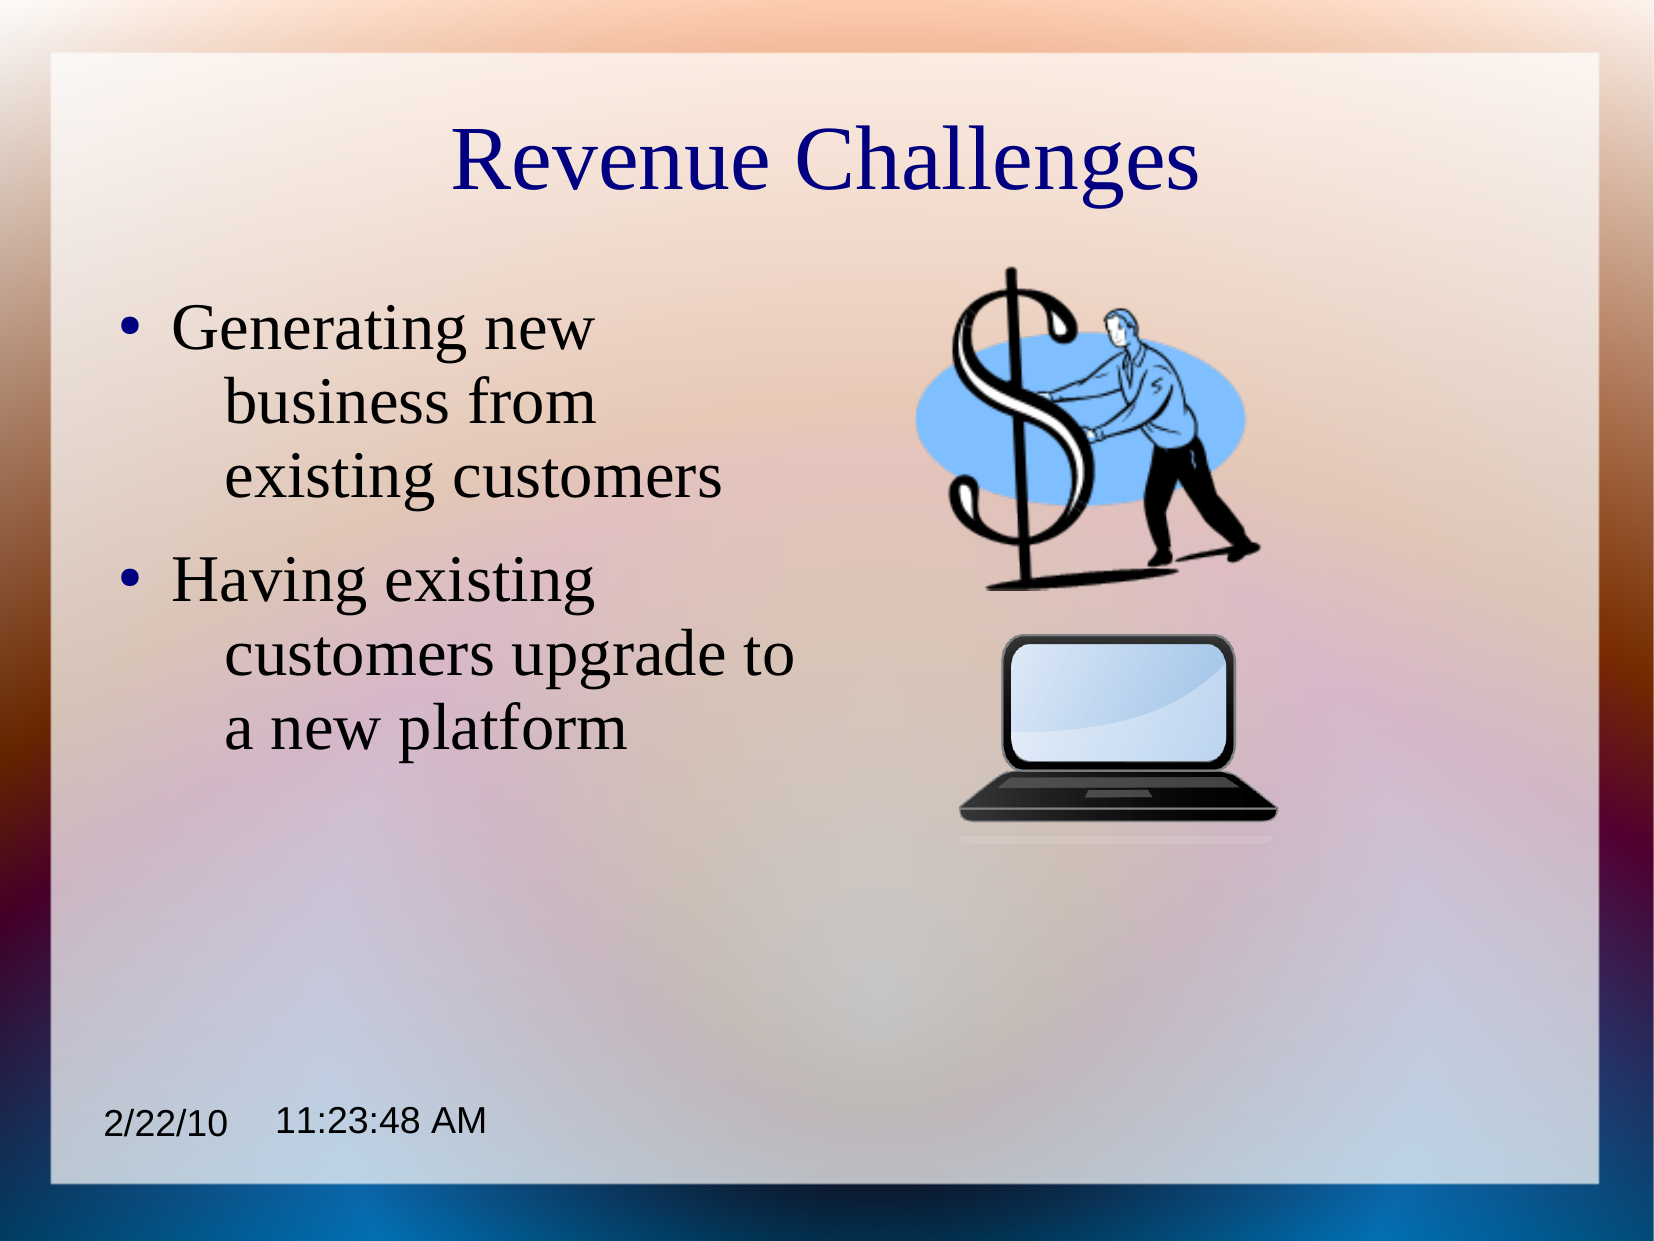

# Revenue Challenges
Generating new business from existing customers
Having existing customers upgrade to a new platform